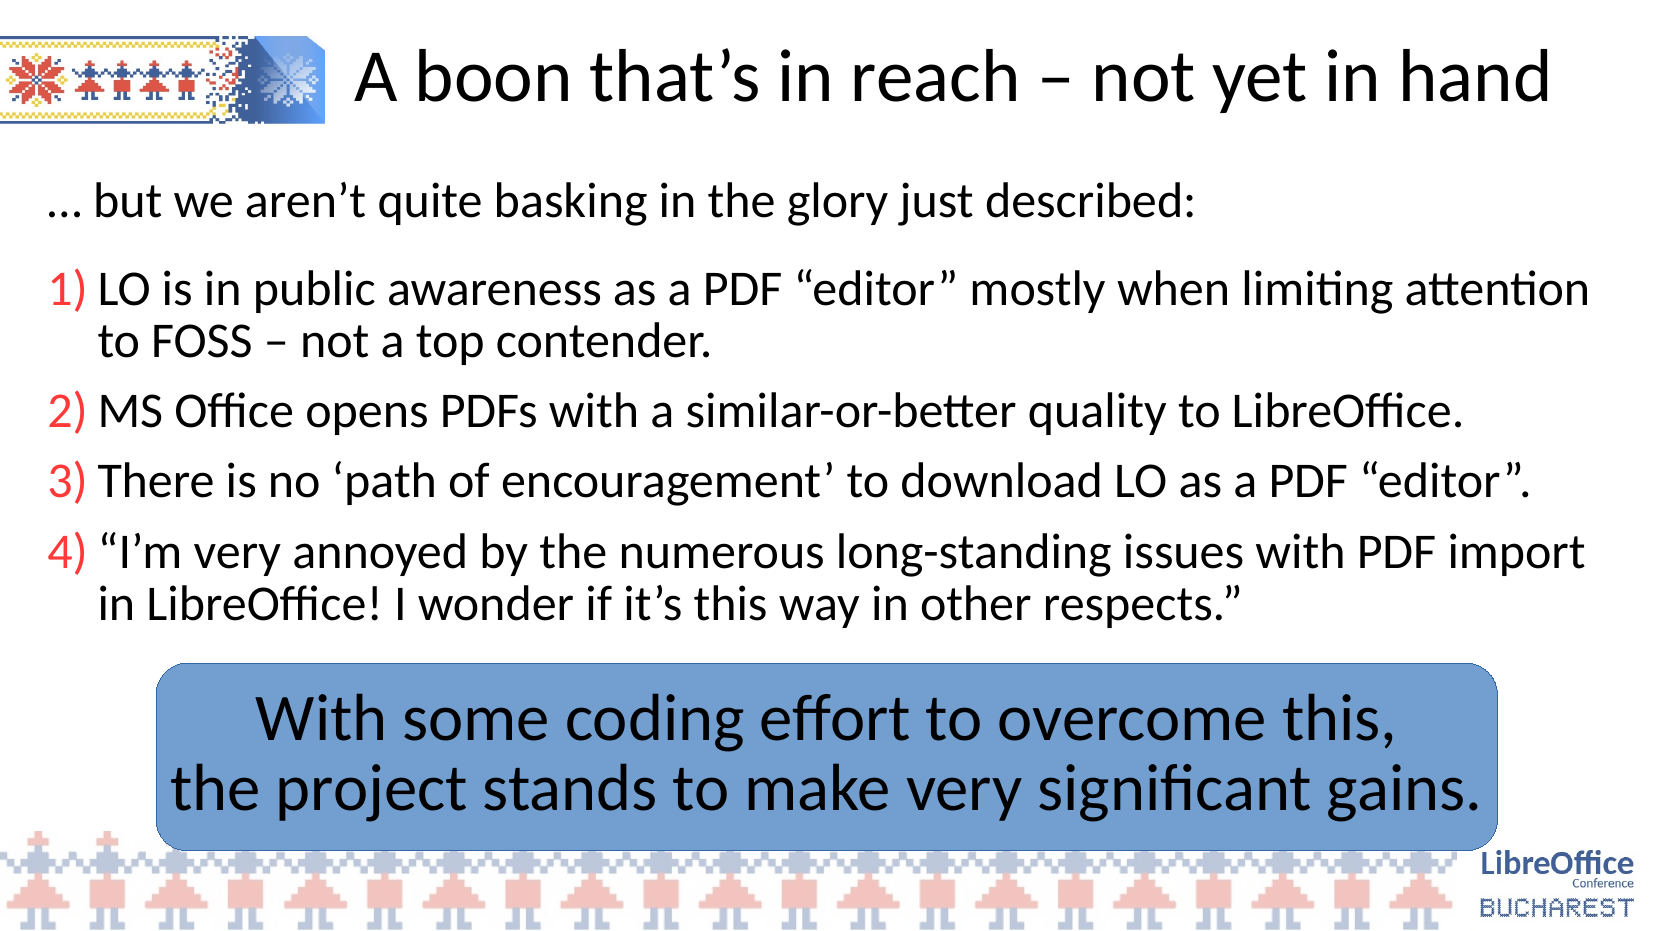

# A boon that’s in reach – not yet in hand
… but we aren’t quite basking in the glory just described:
LO is in public awareness as a PDF “editor” mostly when limiting attention to FOSS – not a top contender.
MS Office opens PDFs with a similar-or-better quality to LibreOffice.
There is no ‘path of encouragement’ to download LO as a PDF “editor”.
“I’m very annoyed by the numerous long-standing issues with PDF import in LibreOffice! I wonder if it’s this way in other respects.”
With some coding effort to overcome this,
the project stands to make very significant gains.